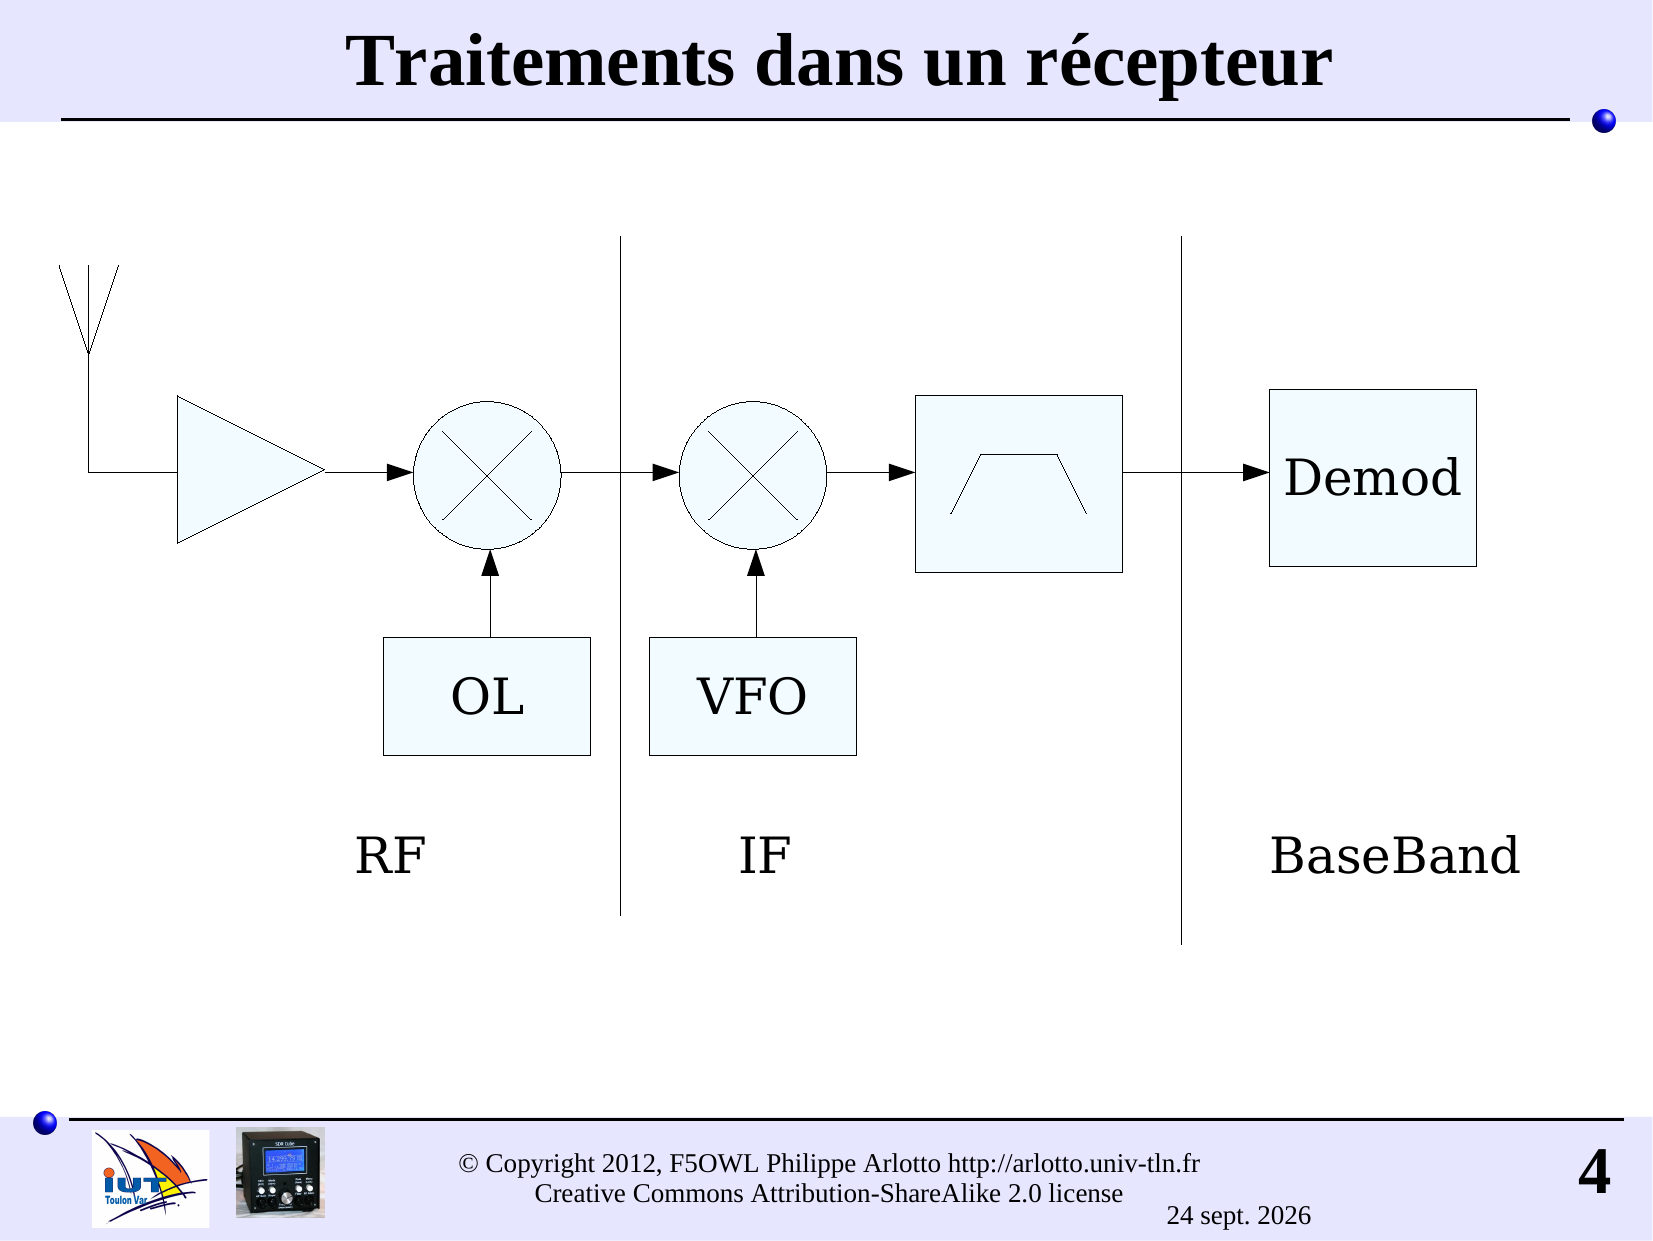

# Traitements dans un récepteur
Demod
OL
VFO
RF
IF
BaseBand